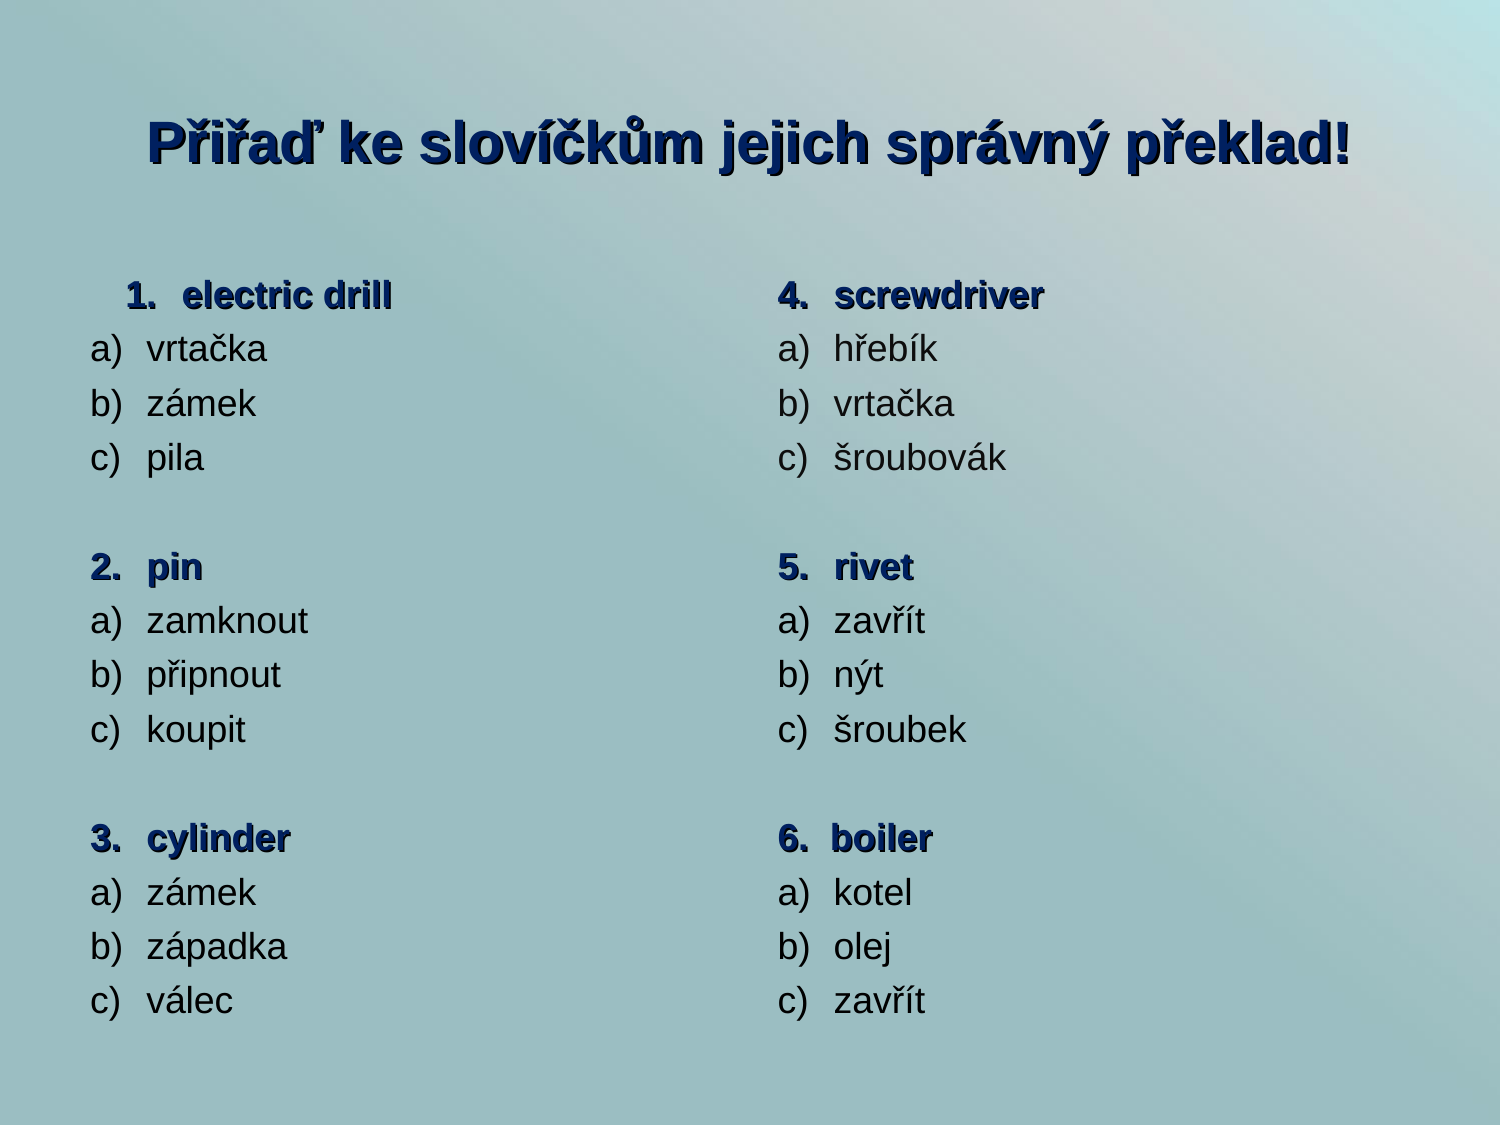

# Přiřaď ke slovíčkům jejich správný překlad!
1. 	electric drill
vrtačka
zámek
pila
2. 	pin
zamknout
připnout
koupit
3. 	cylinder
zámek
západka
válec
4. 	screwdriver
hřebík
vrtačka
šroubovák
5. 	rivet
zavřít
nýt
šroubek
6. boiler
kotel
olej
zavřít